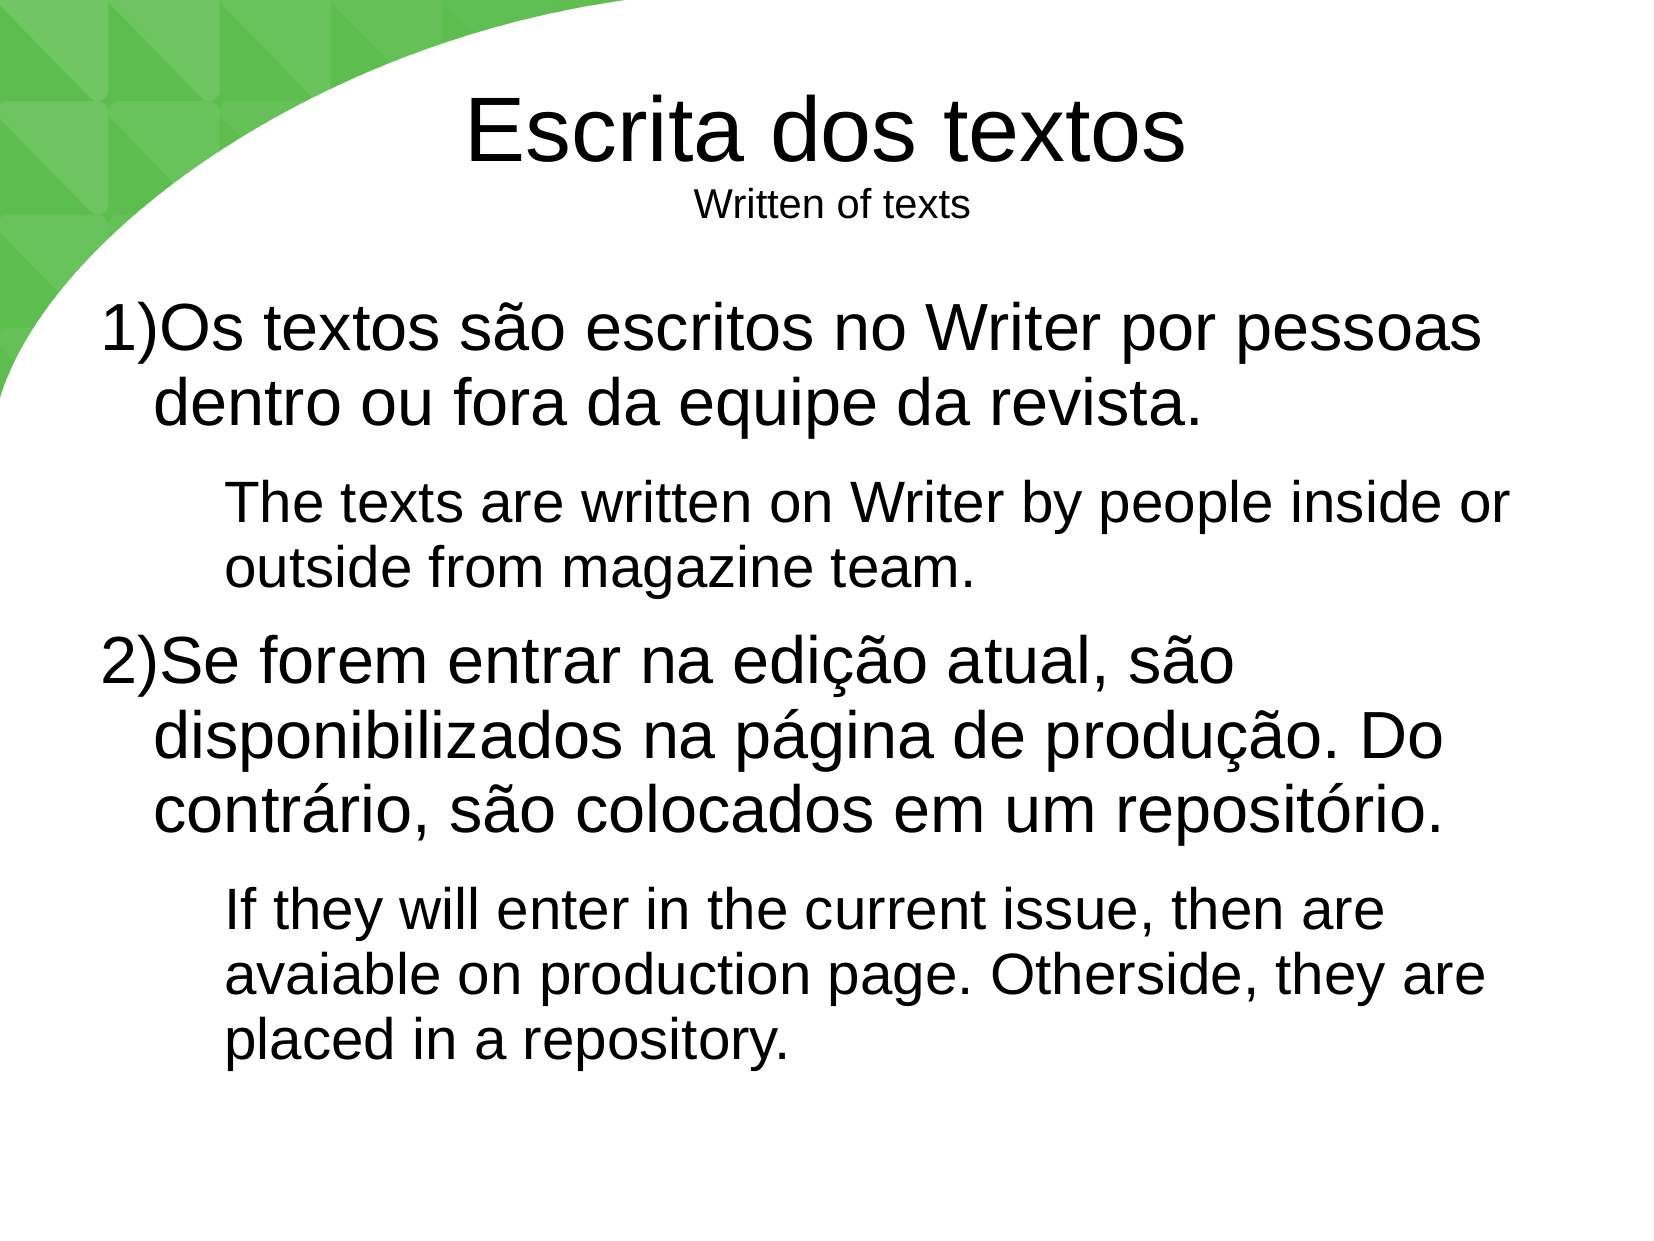

# Escrita dos textos Written of texts
Os textos são escritos no Writer por pessoas dentro ou fora da equipe da revista.
The texts are written on Writer by people inside or outside from magazine team.
Se forem entrar na edição atual, são disponibilizados na página de produção. Do contrário, são colocados em um repositório.
If they will enter in the current issue, then are avaiable on production page. Otherside, they are placed in a repository.